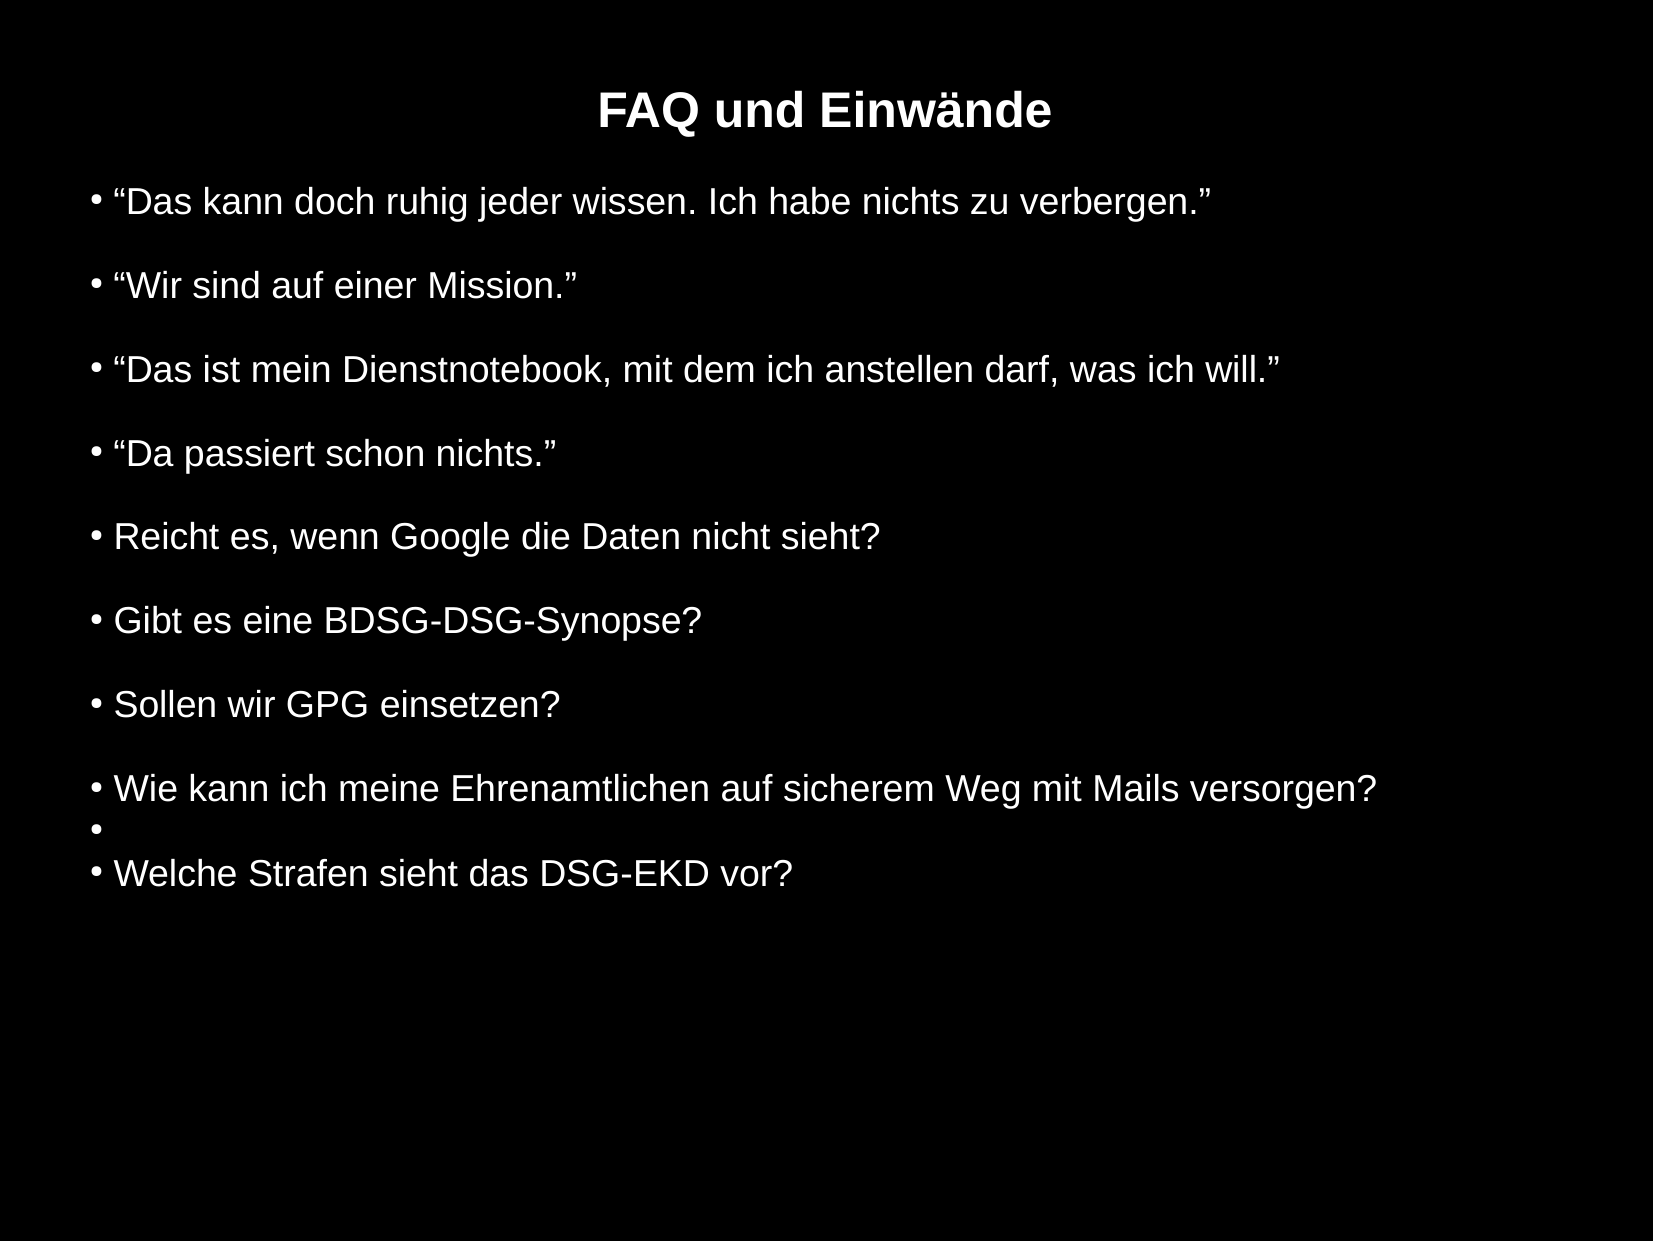

FAQ und Einwände
 “Das kann doch ruhig jeder wissen. Ich habe nichts zu verbergen.”
 “Wir sind auf einer Mission.”
 “Das ist mein Dienstnotebook, mit dem ich anstellen darf, was ich will.”
 “Da passiert schon nichts.”
 Reicht es, wenn Google die Daten nicht sieht?
 Gibt es eine BDSG-DSG-Synopse?
 Sollen wir GPG einsetzen?
 Wie kann ich meine Ehrenamtlichen auf sicherem Weg mit Mails versorgen?
 Welche Strafen sieht das DSG-EKD vor?